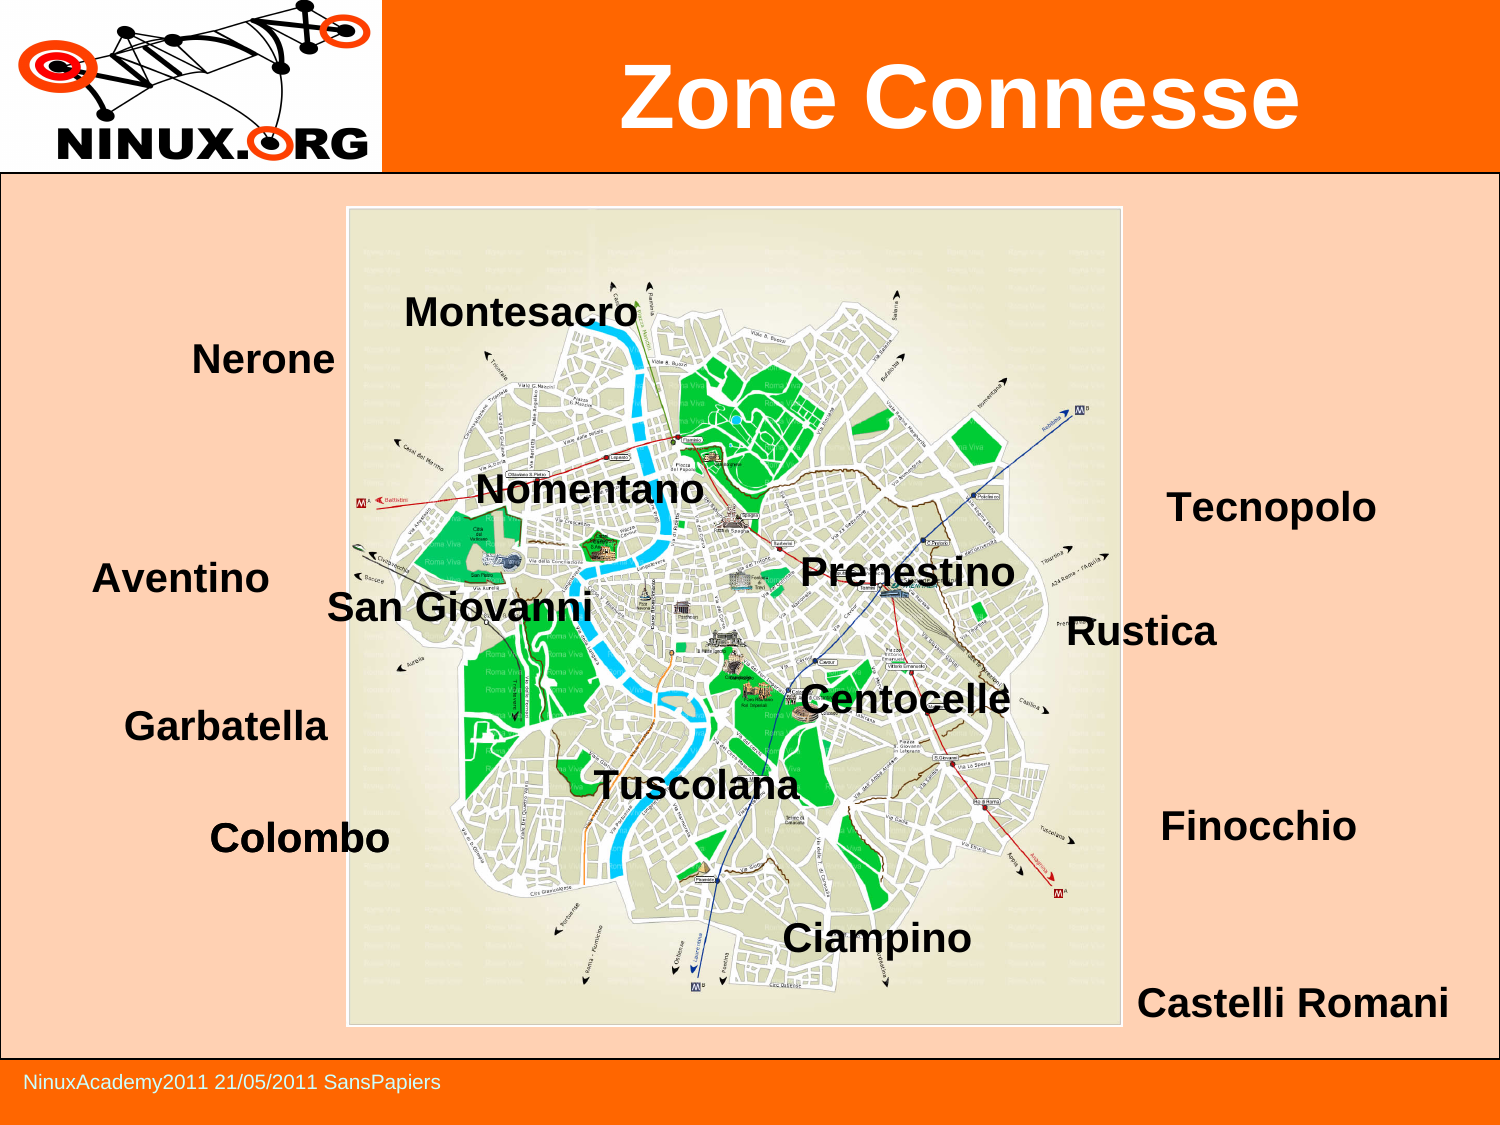

Zone Connesse
Montesacro
Nerone
Nomentano
Tecnopolo
Prenestino
Aventino
San Giovanni
Rustica
Centocelle
Garbatella
Tuscolana
Finocchio
Colombo
Colombo
Ciampino
Castelli Romani
NinuxAcademy2011 21/05/2011 SansPapiers